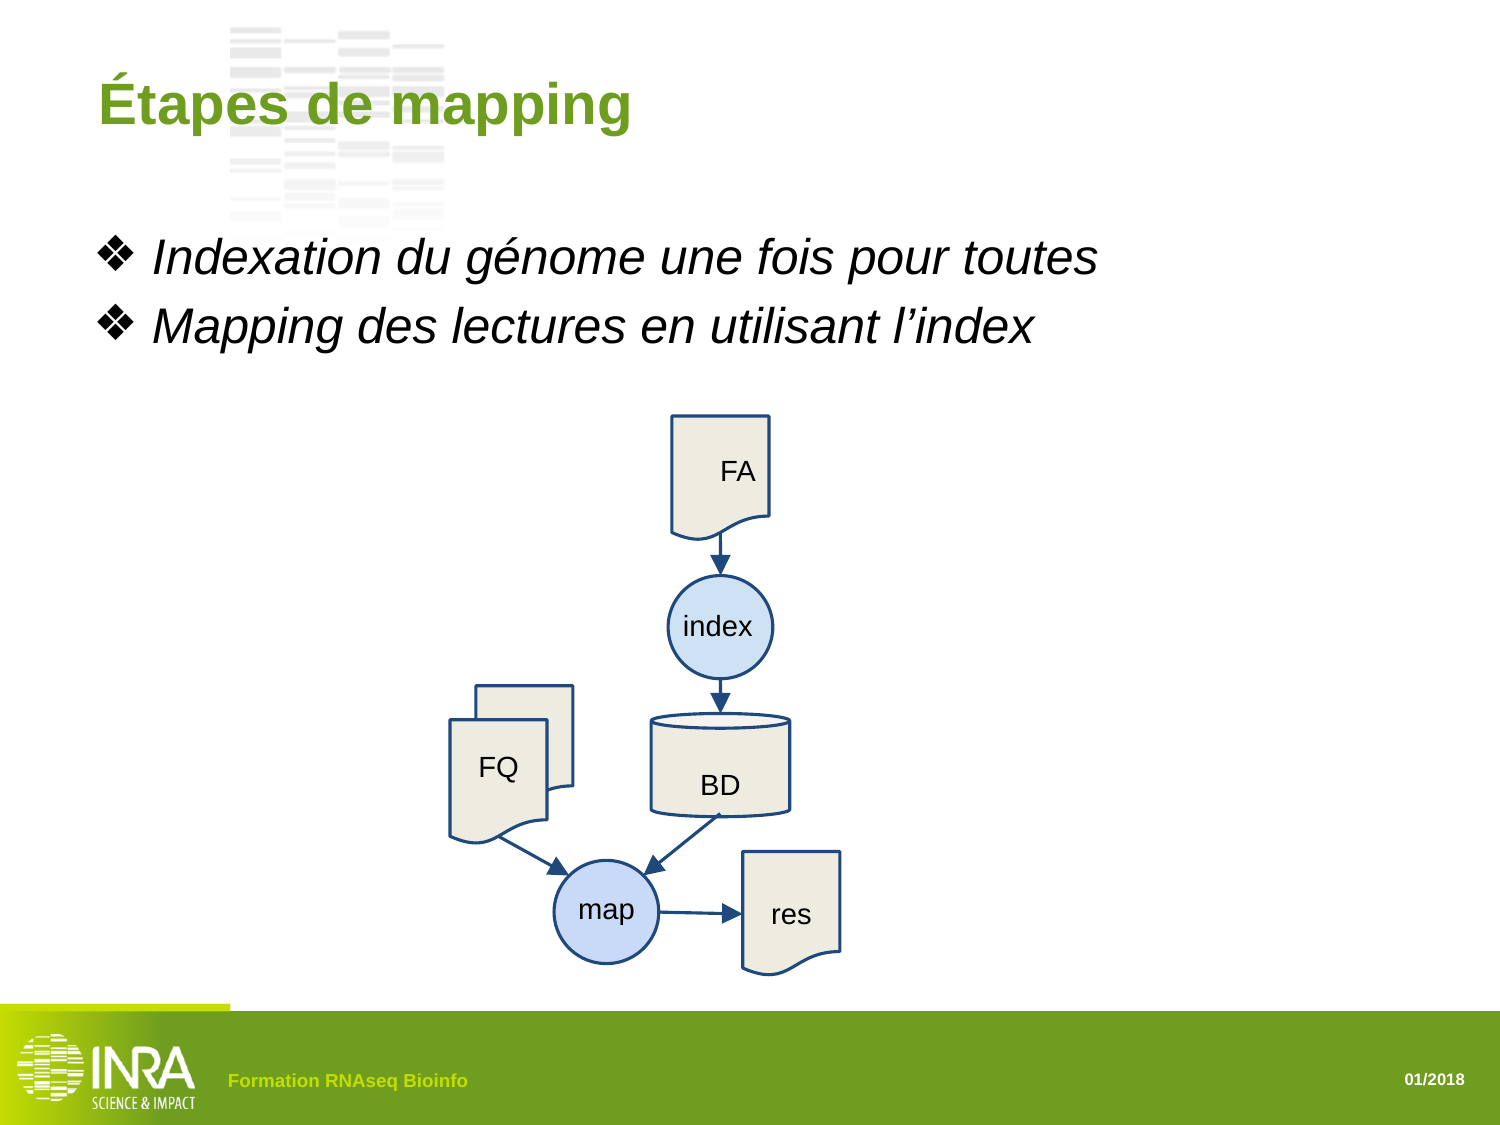

Étapes de mapping
 Indexation du génome une fois pour toutes
 Mapping des lectures en utilisant l’index
FA
index
FQ
BD
map
res